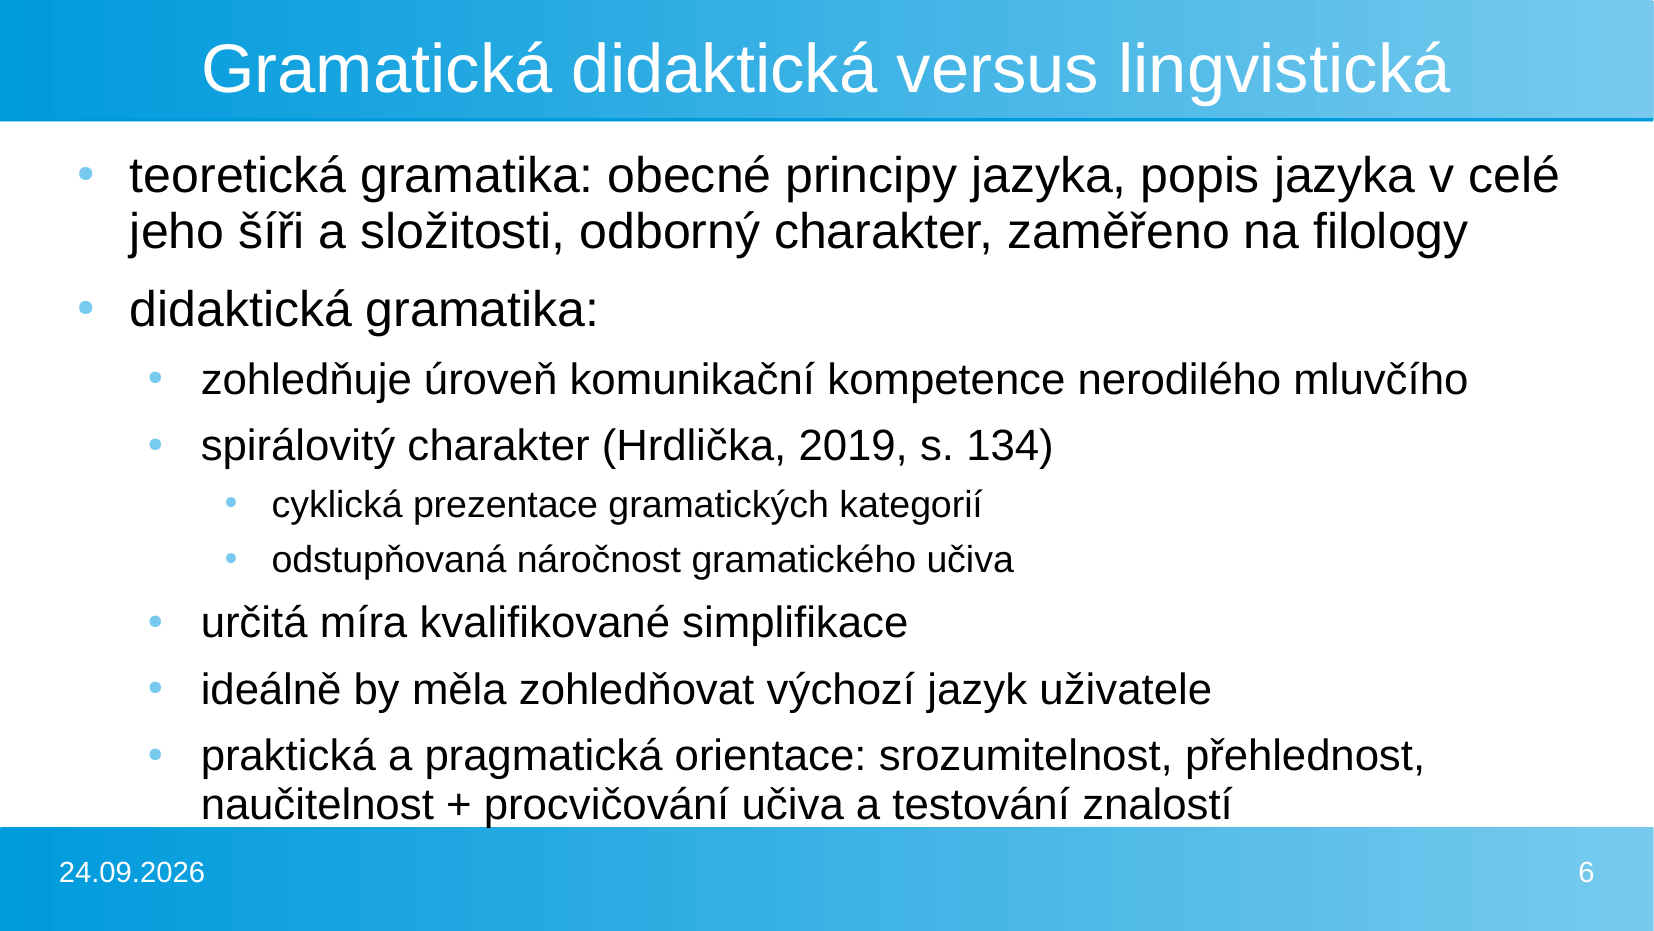

# Gramatická didaktická versus lingvistická
teoretická gramatika: obecné principy jazyka, popis jazyka v celé jeho šíři a složitosti, odborný charakter, zaměřeno na filology
didaktická gramatika:
zohledňuje úroveň komunikační kompetence nerodilého mluvčího
spirálovitý charakter (Hrdlička, 2019, s. 134)
cyklická prezentace gramatických kategorií
odstupňovaná náročnost gramatického učiva
určitá míra kvalifikované simplifikace
ideálně by měla zohledňovat výchozí jazyk uživatele
praktická a pragmatická orientace: srozumitelnost, přehlednost, naučitelnost + procvičování učiva a testování znalostí
6